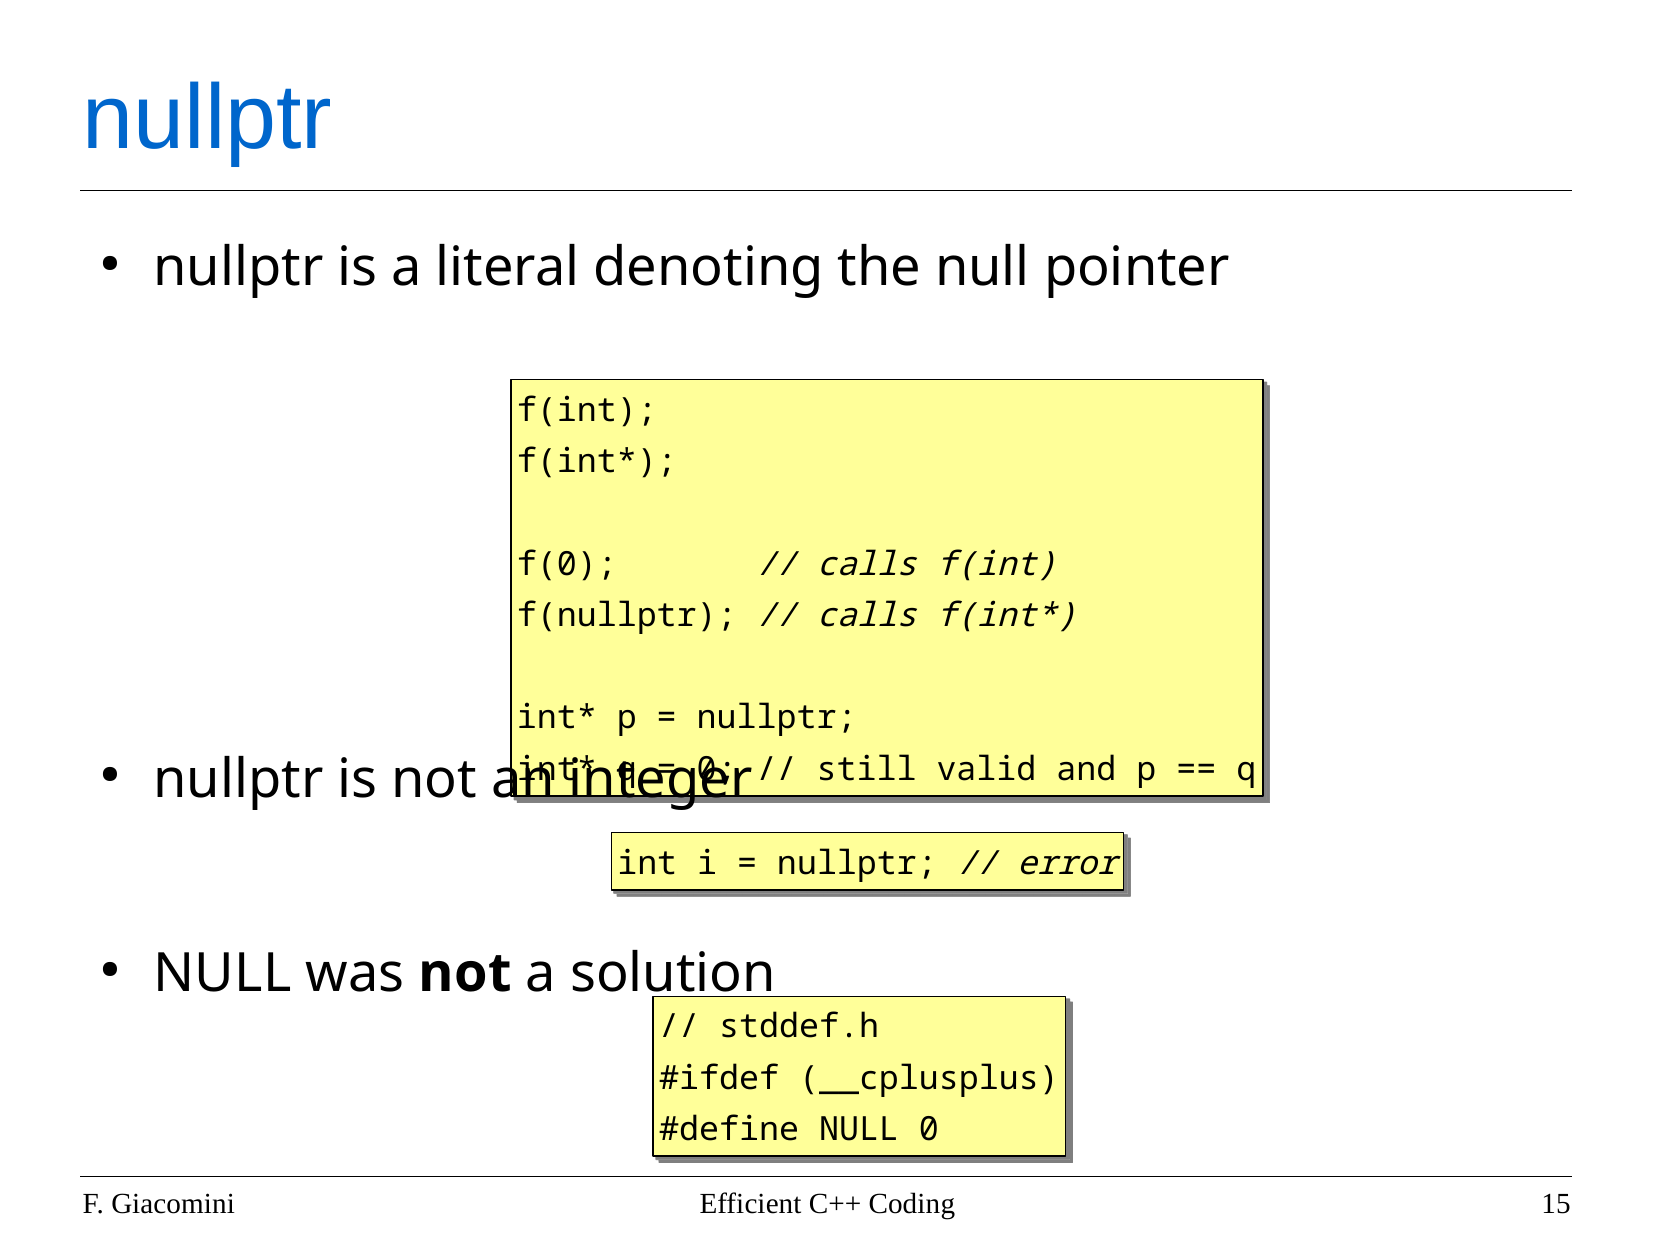

# nullptr
nullptr is a literal denoting the null pointer
f(int);
f(int*);
f(0); // calls f(int)
f(nullptr); // calls f(int*)
int* p = nullptr;
int* q = 0; // still valid and p == q
nullptr is not an integer
int i = nullptr; // error
NULL was not a solution
// stddef.h
#ifdef (__cplusplus)
#define NULL 0
F. Giacomini
Efficient C++ Coding
15